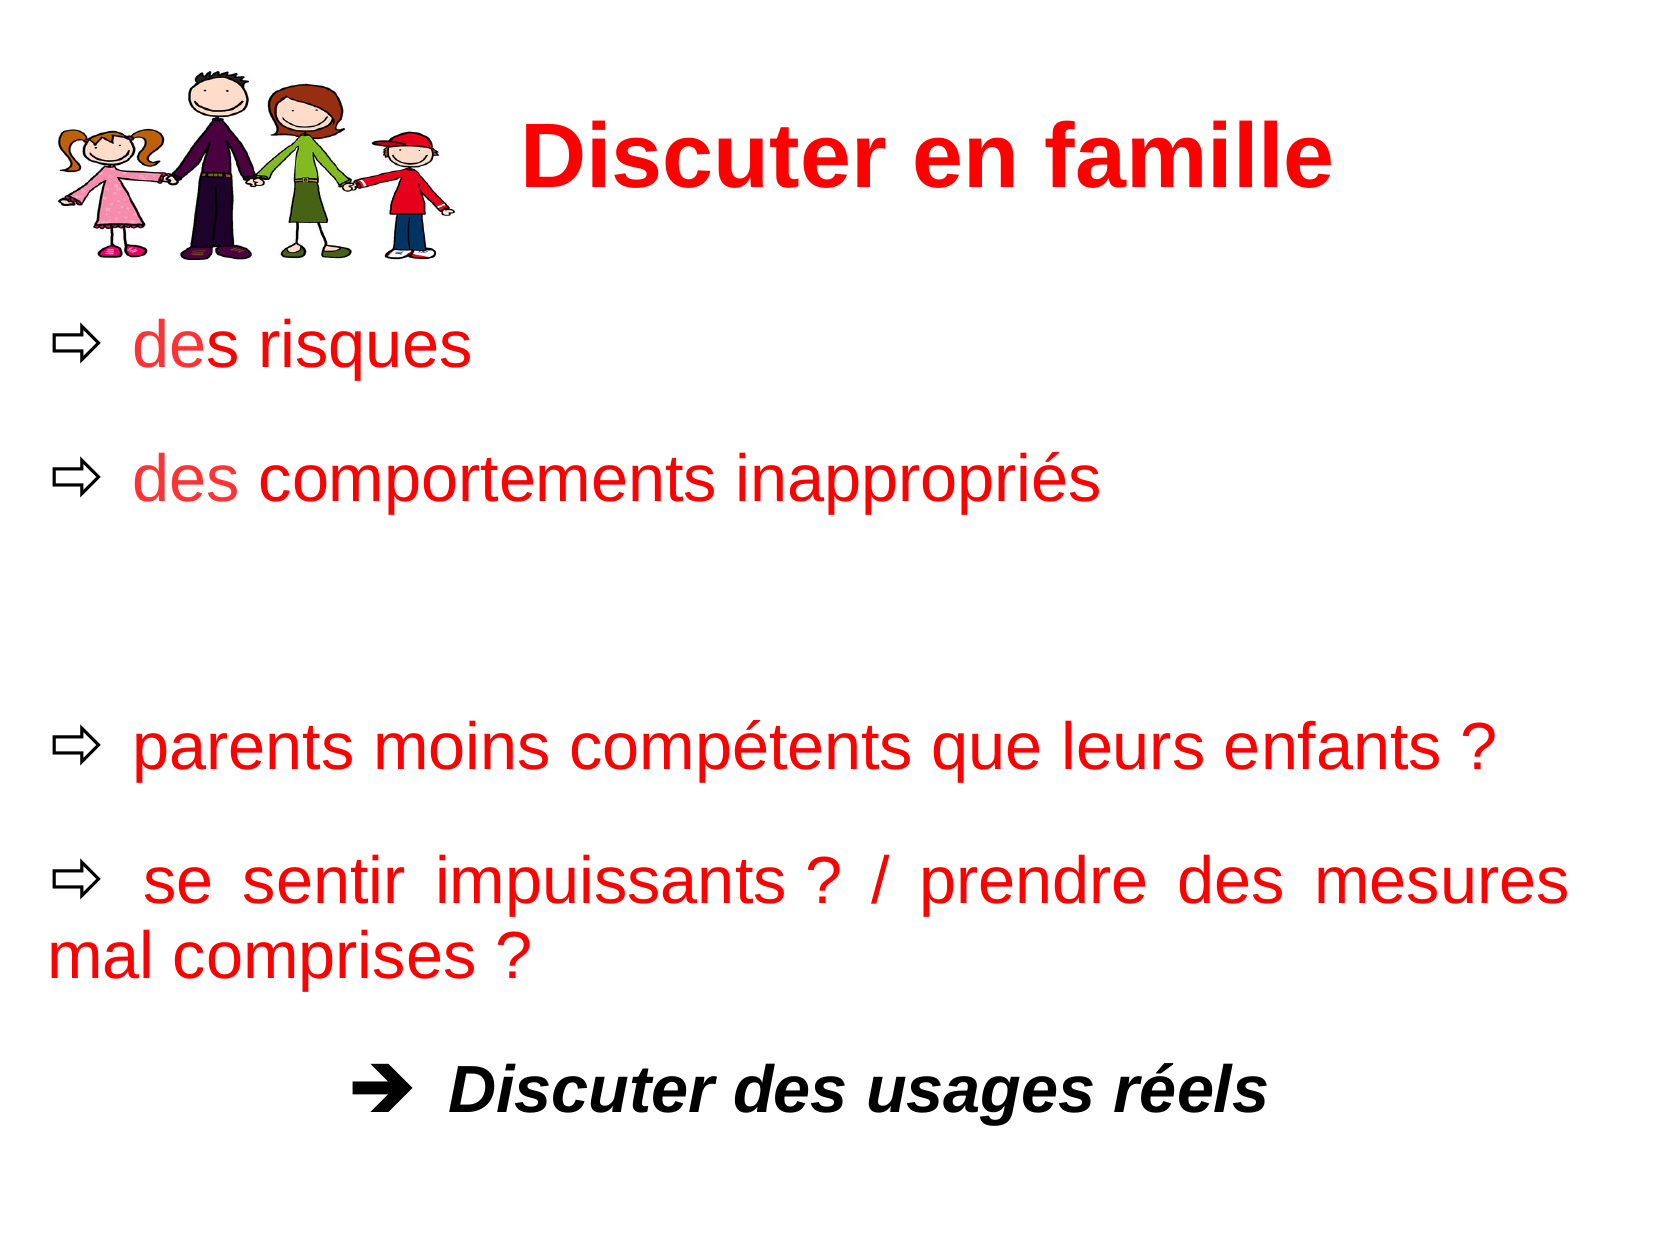

# Discuter en famille
 des risques
 des comportements inappropriés
 parents moins compétents que leurs enfants ?
 se sentir impuissants ? / prendre des mesures mal comprises ?
 Discuter des usages réels